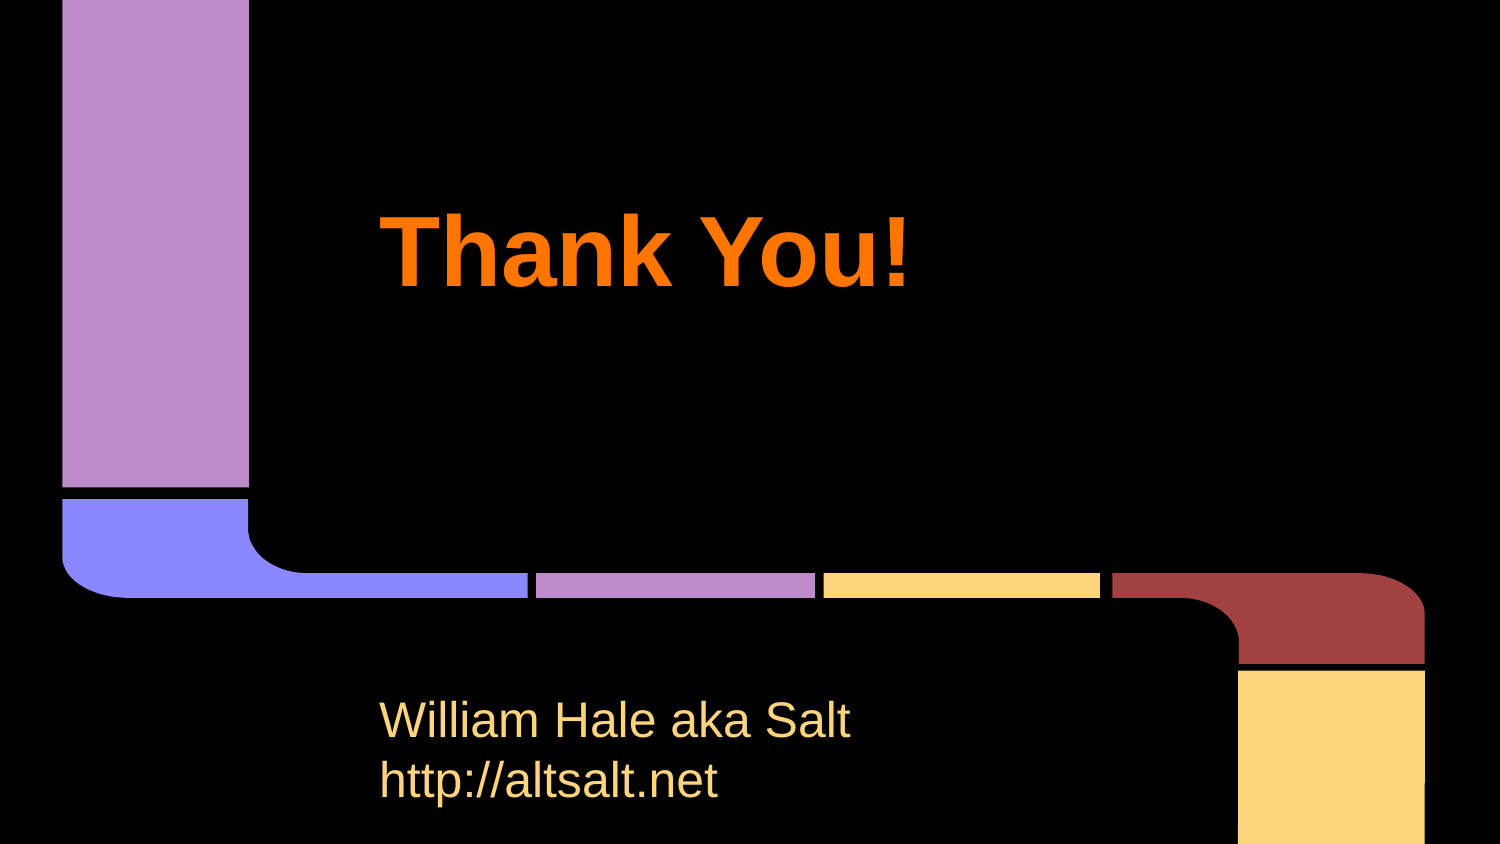

# Thank You!
William Hale aka Salt
http://altsalt.net